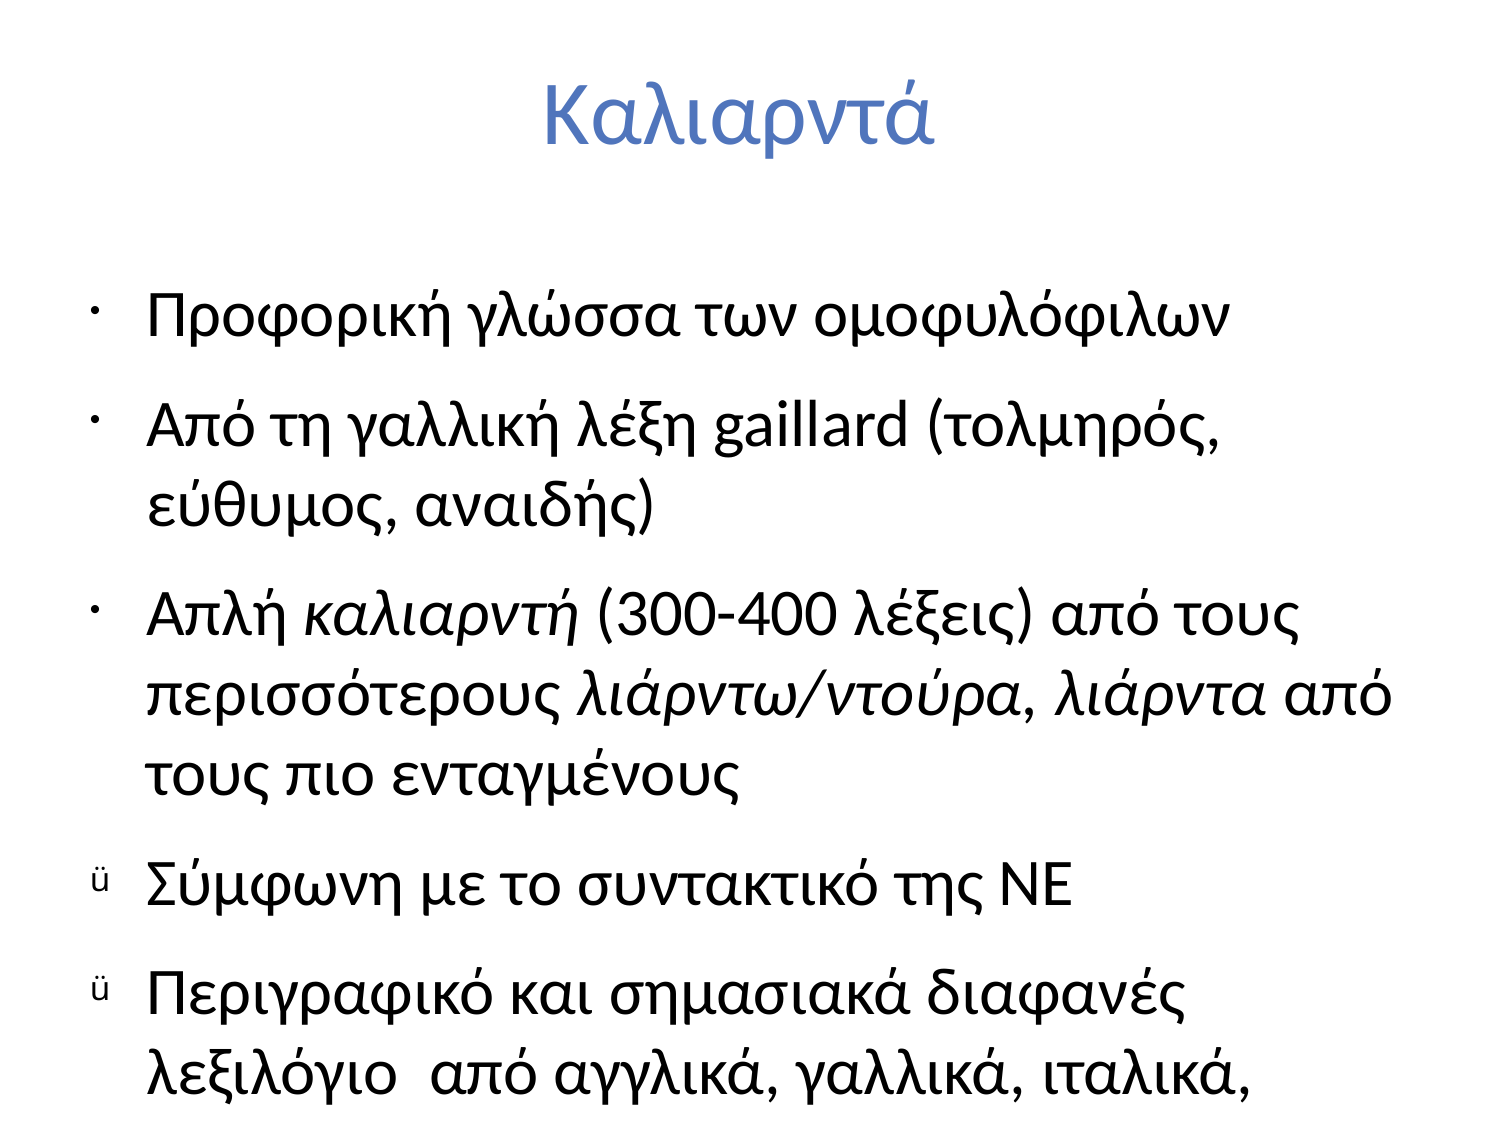

# Καλιαρντά
Προφορική γλώσσα των ομοφυλόφιλων
Από τη γαλλική λέξη gaillard (τολμηρός, εύθυμος, αναιδής)
Απλή καλιαρντή (300-400 λέξεις) από τους περισσότερους λιάρντω/ντούρα, λιάρντα από τους πιο ενταγμένους
Σύμφωνη με το συντακτικό της ΝΕ
Περιγραφικό και σημασιακά διαφανές λεξιλόγιο από αγγλικά, γαλλικά, ιταλικά, τουρκικά, ΝΕ.